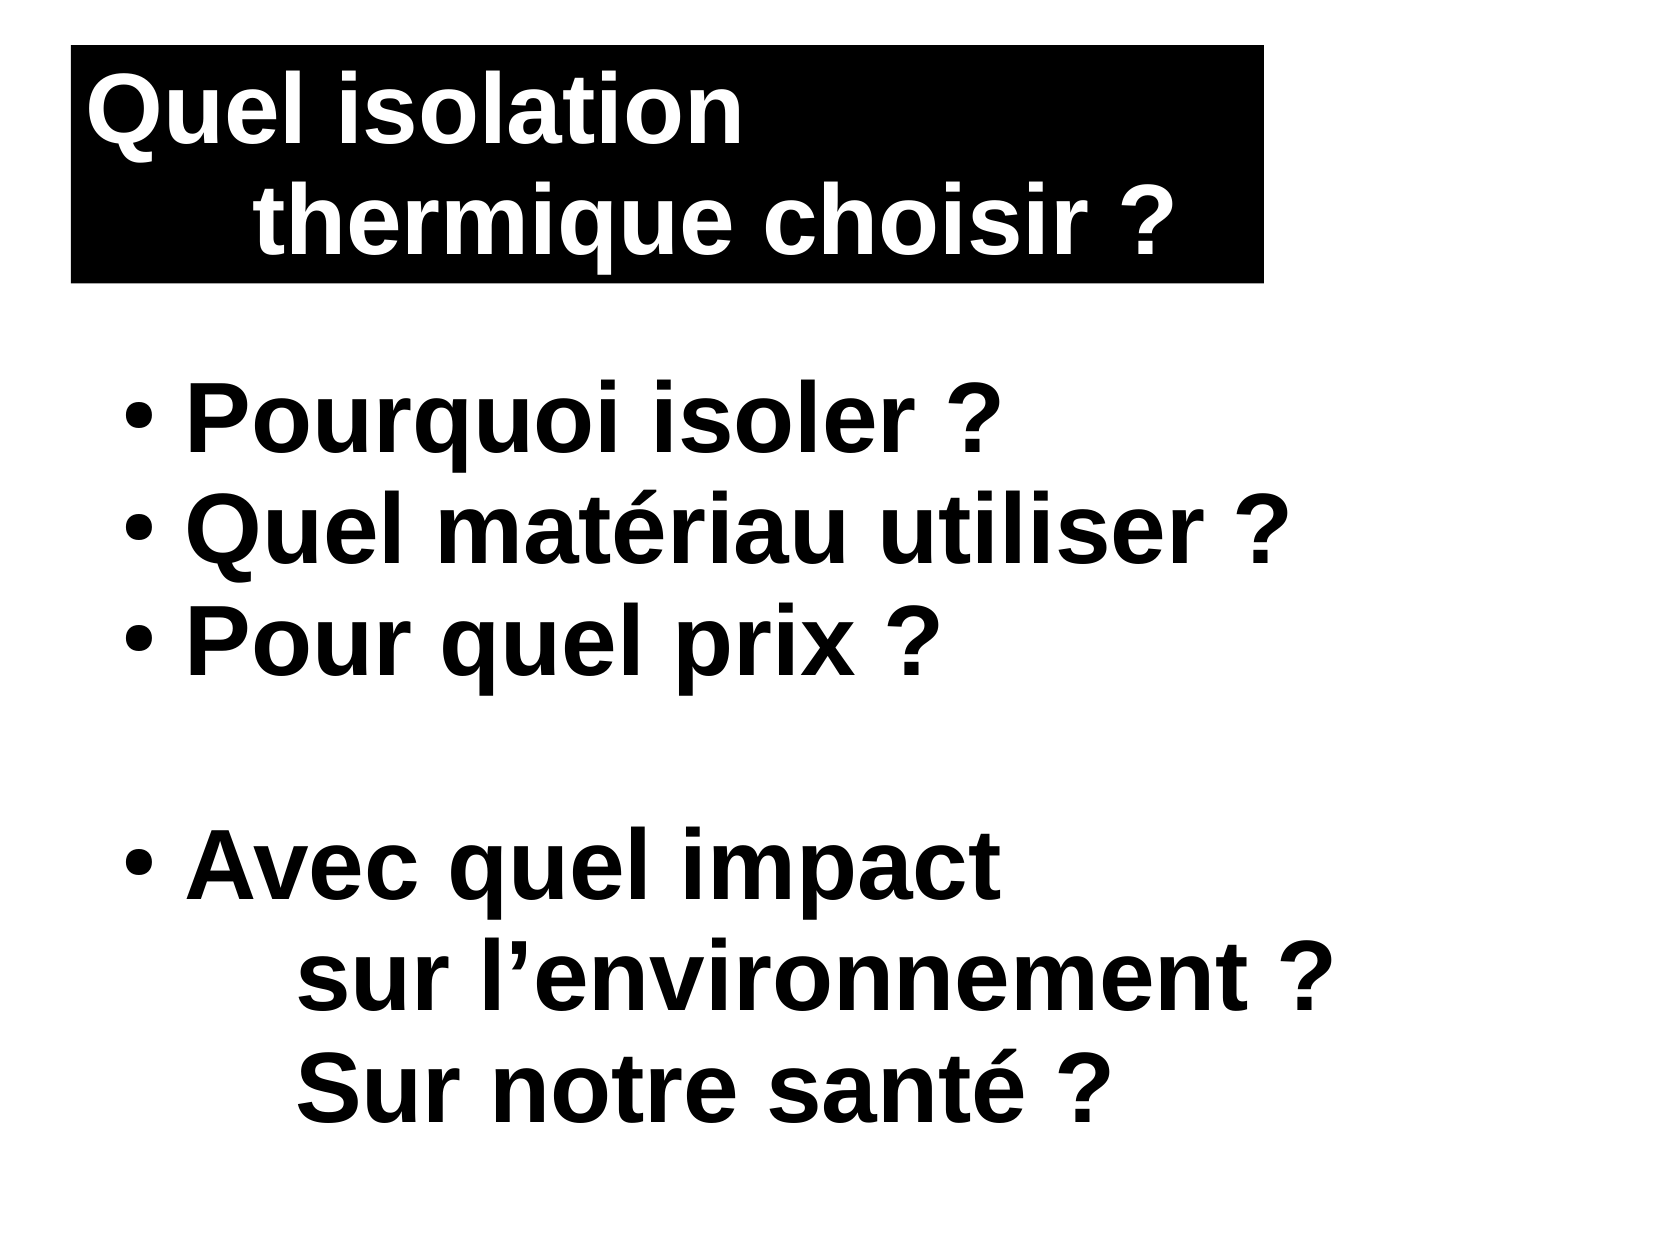

Quel isolation
 thermique choisir ?
 Pourquoi isoler ?
 Quel matériau utiliser ?
 Pour quel prix ?
 Avec quel impact
 sur l’environnement ?
 Sur notre santé ?